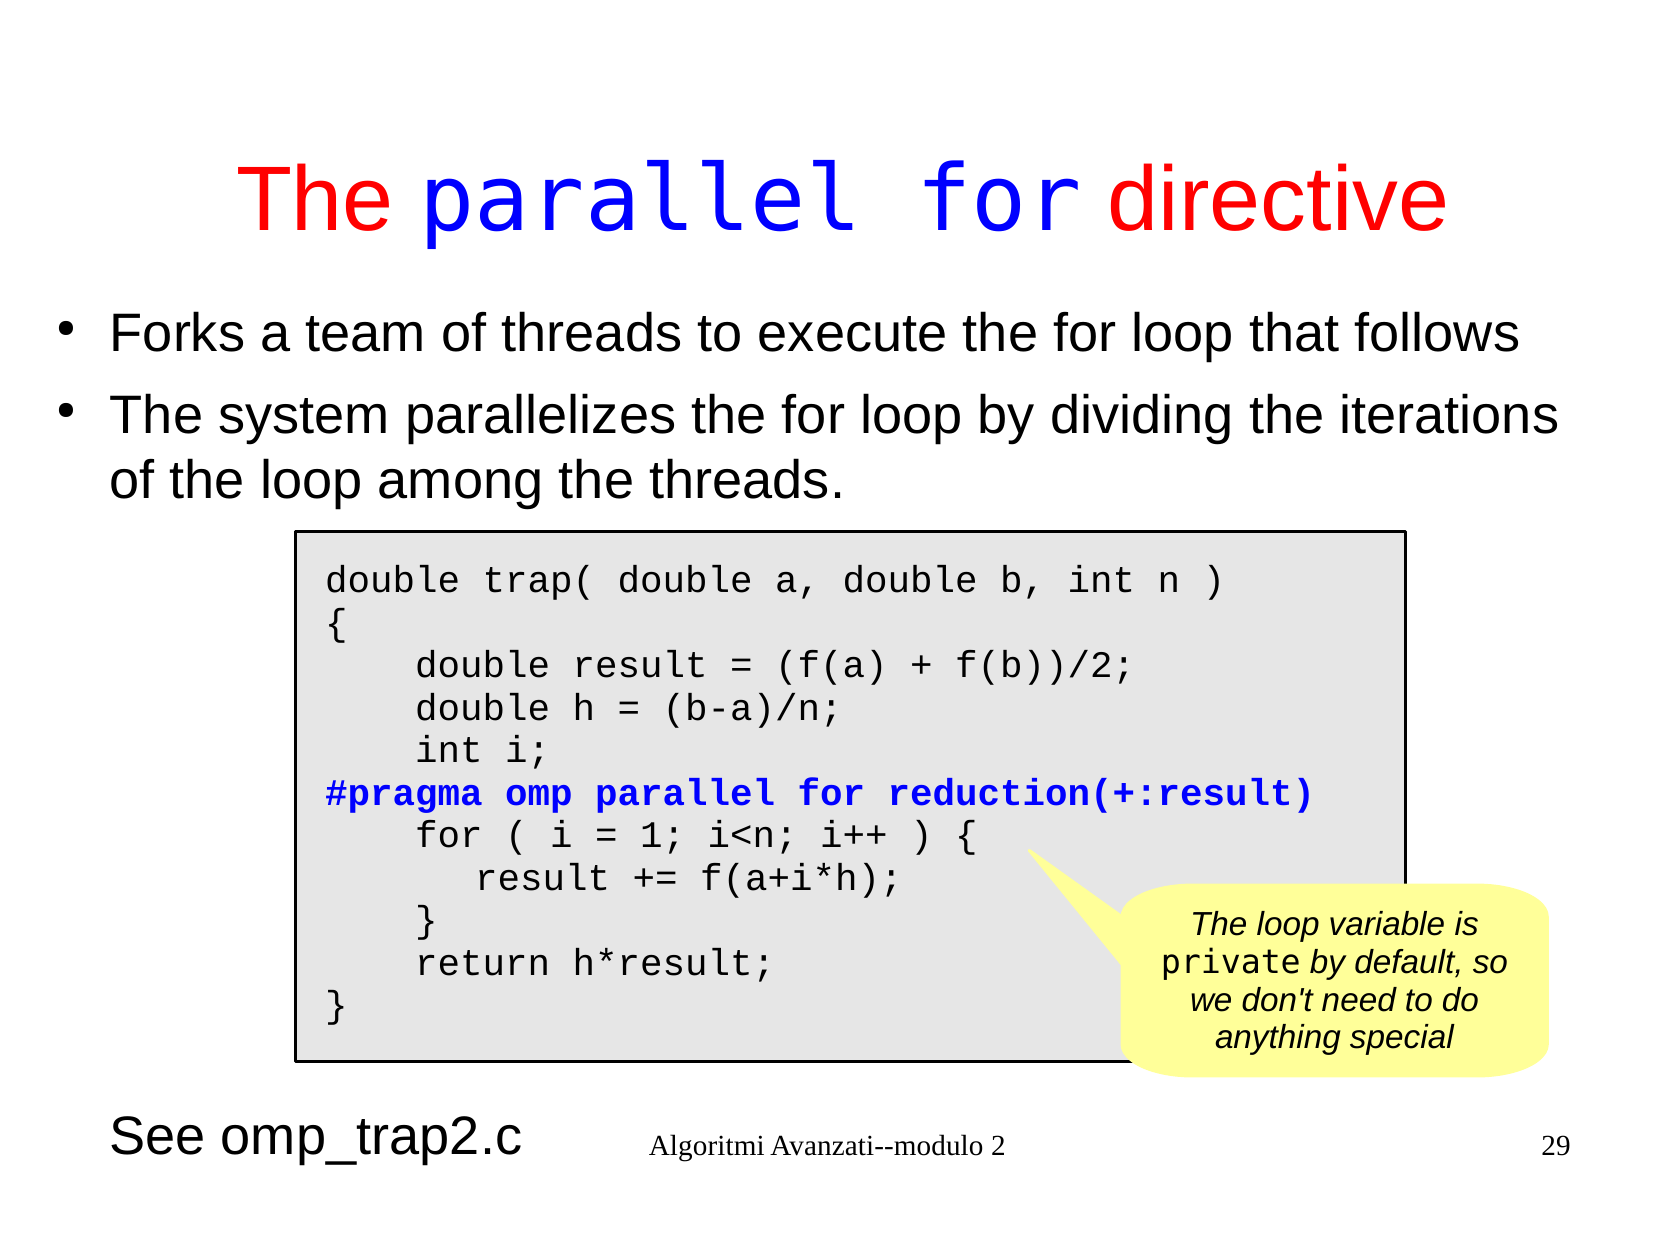

# The parallel for directive
Forks a team of threads to execute the for loop that follows
The system parallelizes the for loop by dividing the iterations of the loop among the threads.
double trap( double a, double b, int n )
{
 double result = (f(a) + f(b))/2;
 double h = (b-a)/n;
 int i;
#pragma omp parallel for reduction(+:result)
 for ( i = 1; i<n; i++ ) {
		result += f(a+i*h);
 }
 return h*result;
}
The loop variable is private by default, so we don't need to do anything special
See omp_trap2.c
Algoritmi Avanzati--modulo 2
29